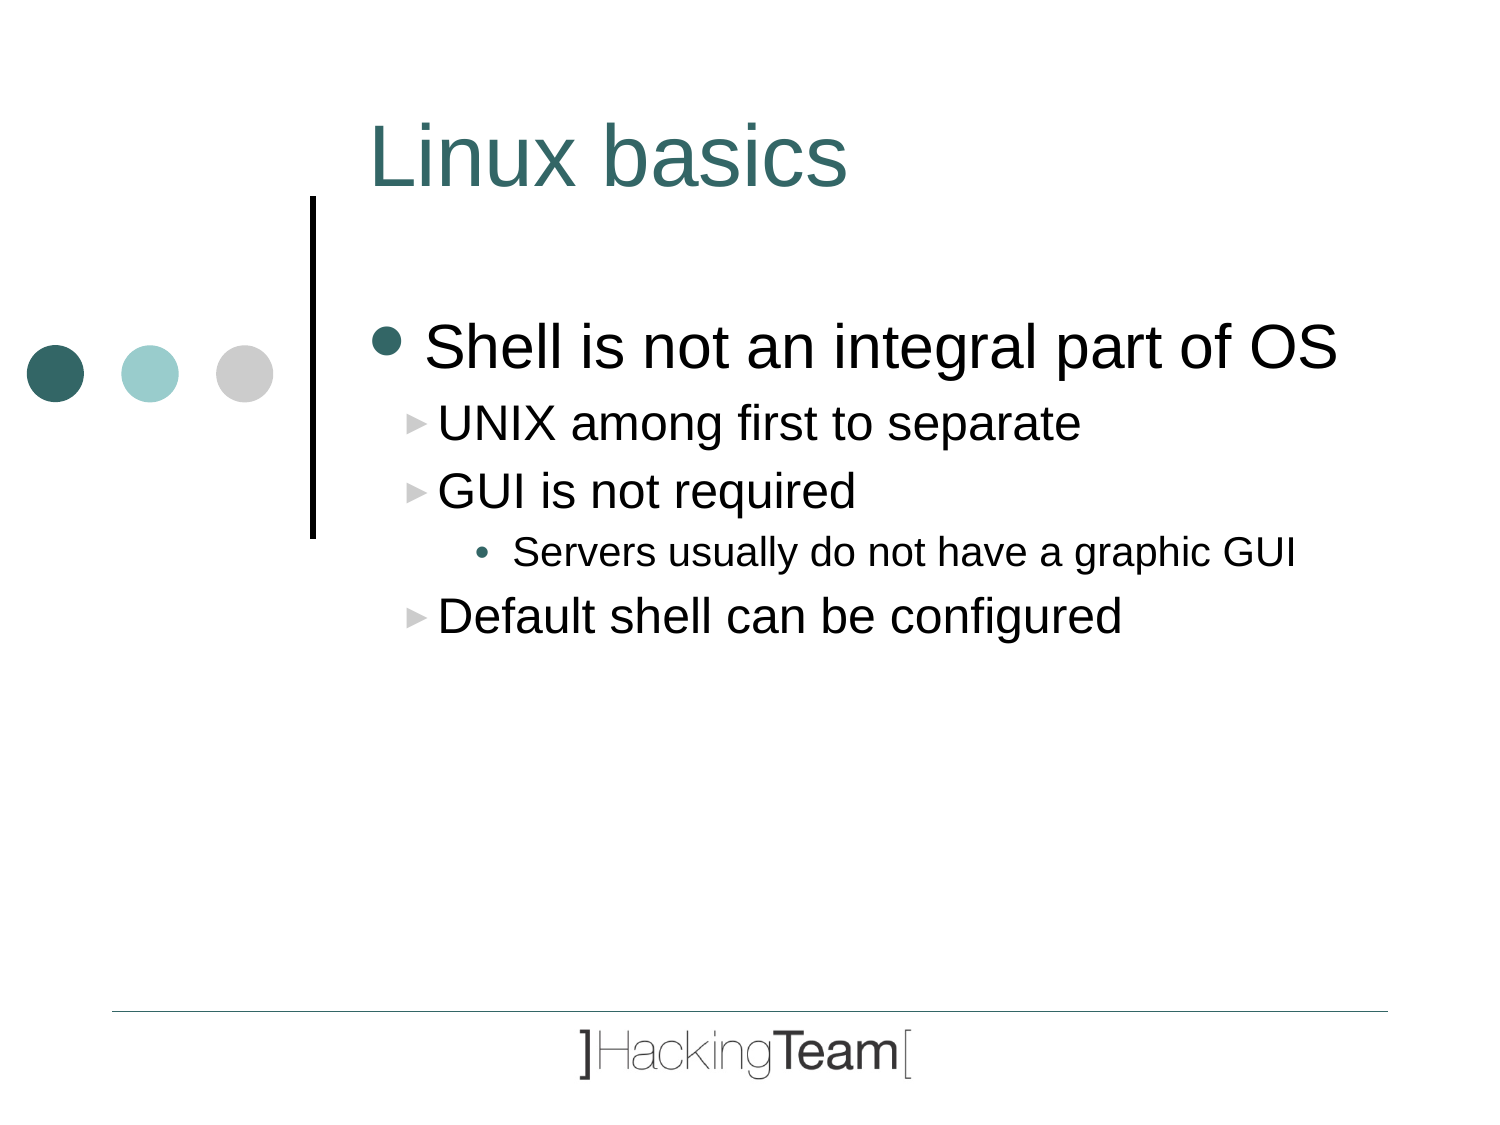

# Linux basics
Shell is not an integral part of OS
UNIX among first to separate
GUI is not required
Servers usually do not have a graphic GUI
Default shell can be configured